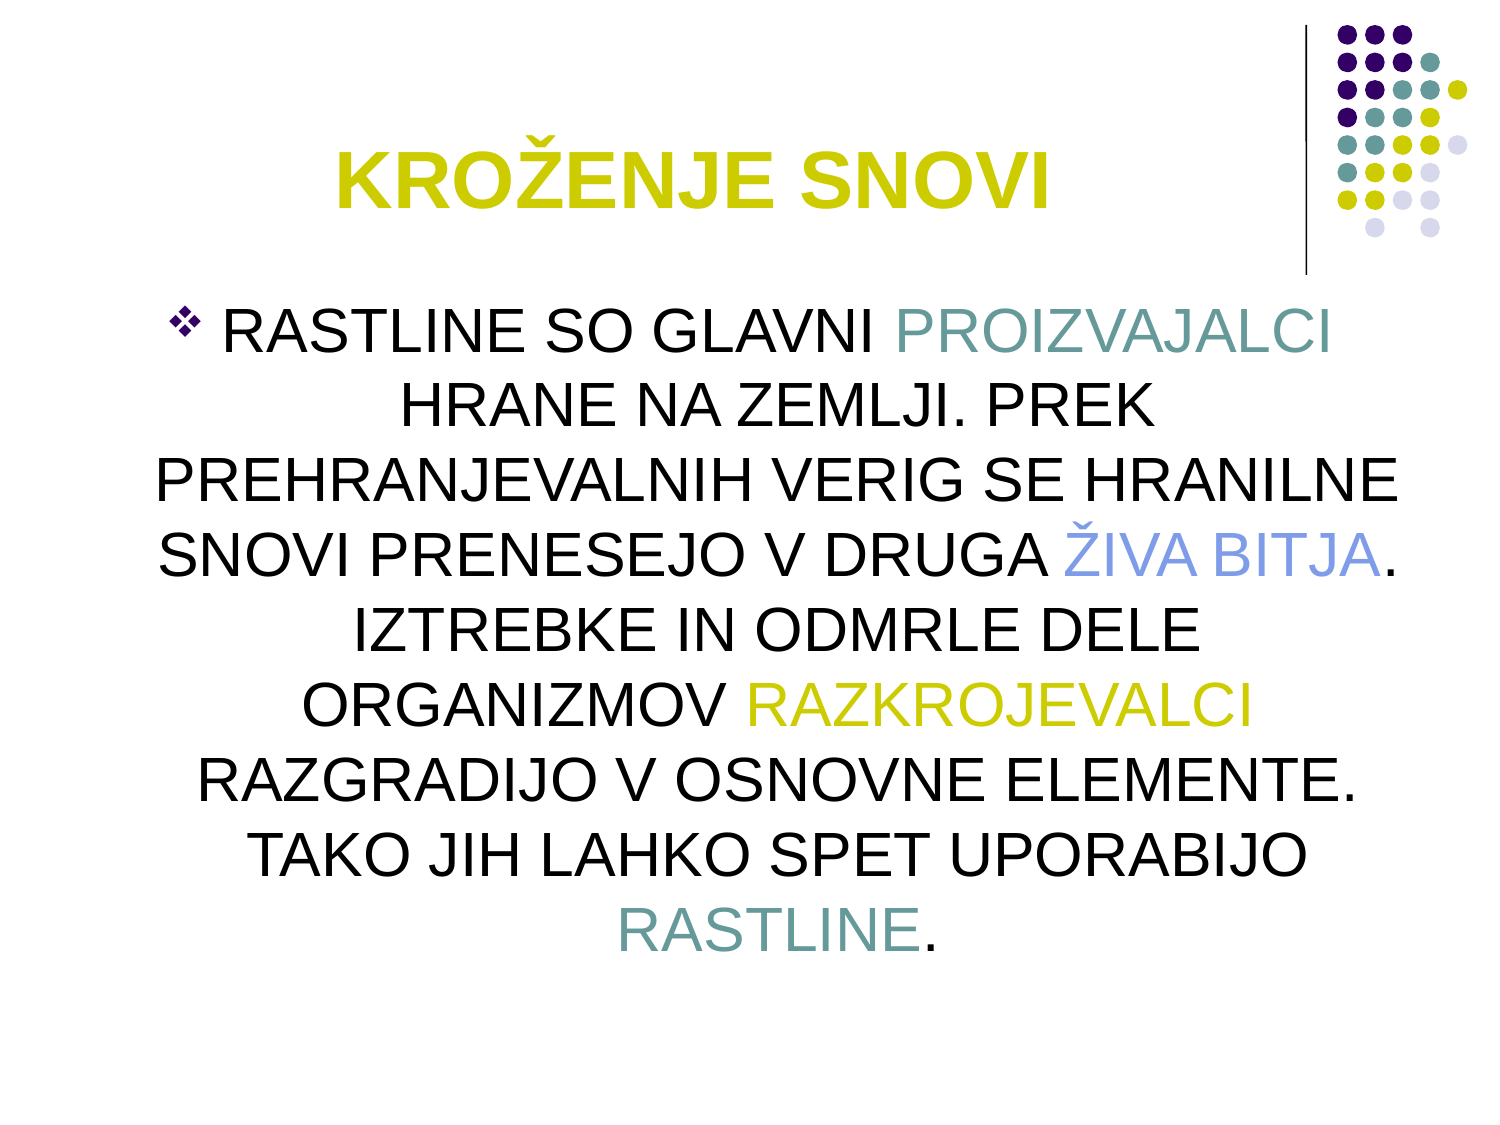

# KROŽENJE SNOVI
RASTLINE SO GLAVNI PROIZVAJALCI HRANE NA ZEMLJI. PREK PREHRANJEVALNIH VERIG SE HRANILNE SNOVI PRENESEJO V DRUGA ŽIVA BITJA. IZTREBKE IN ODMRLE DELE ORGANIZMOV RAZKROJEVALCI RAZGRADIJO V OSNOVNE ELEMENTE. TAKO JIH LAHKO SPET UPORABIJO RASTLINE.